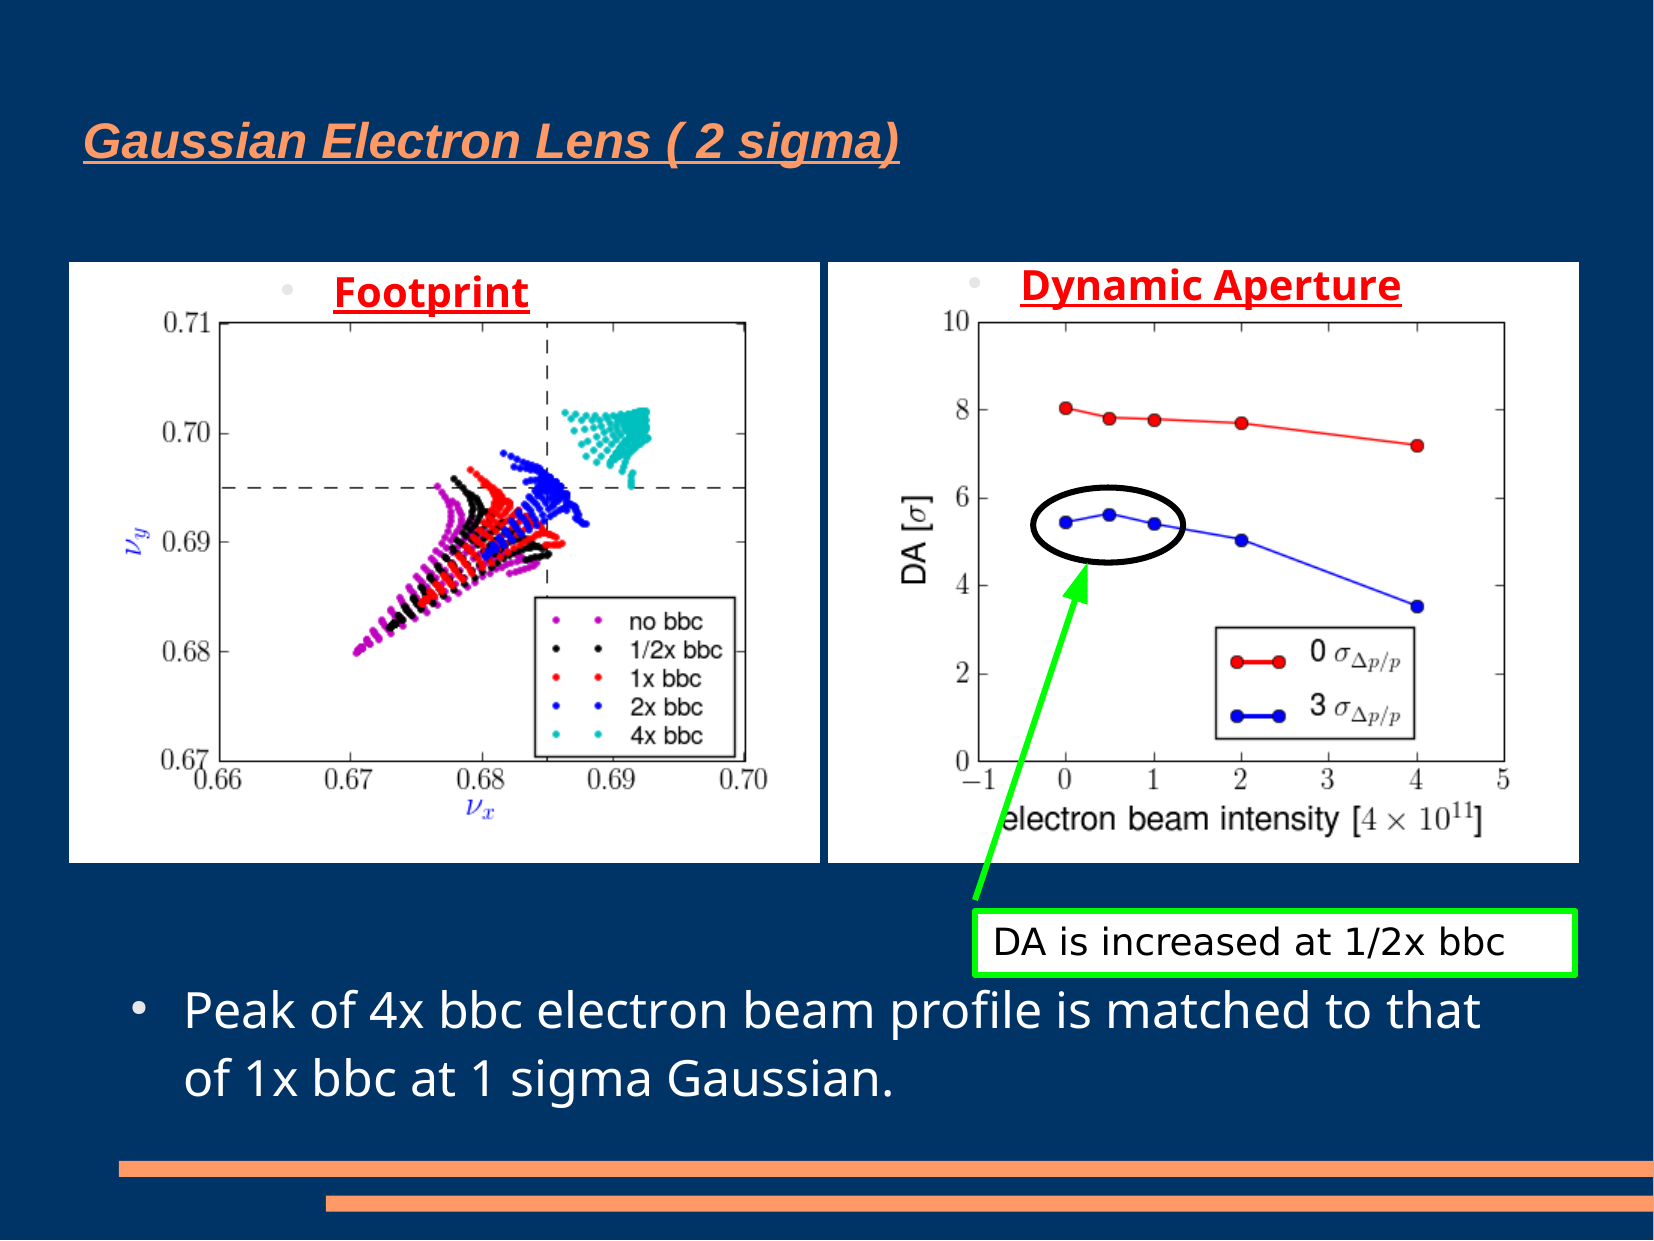

# Gaussian Electron Lens ( 2 sigma)
Dynamic Aperture
Footprint
DA is increased at 1/2x bbc
Peak of 4x bbc electron beam profile is matched to that of 1x bbc at 1 sigma Gaussian.